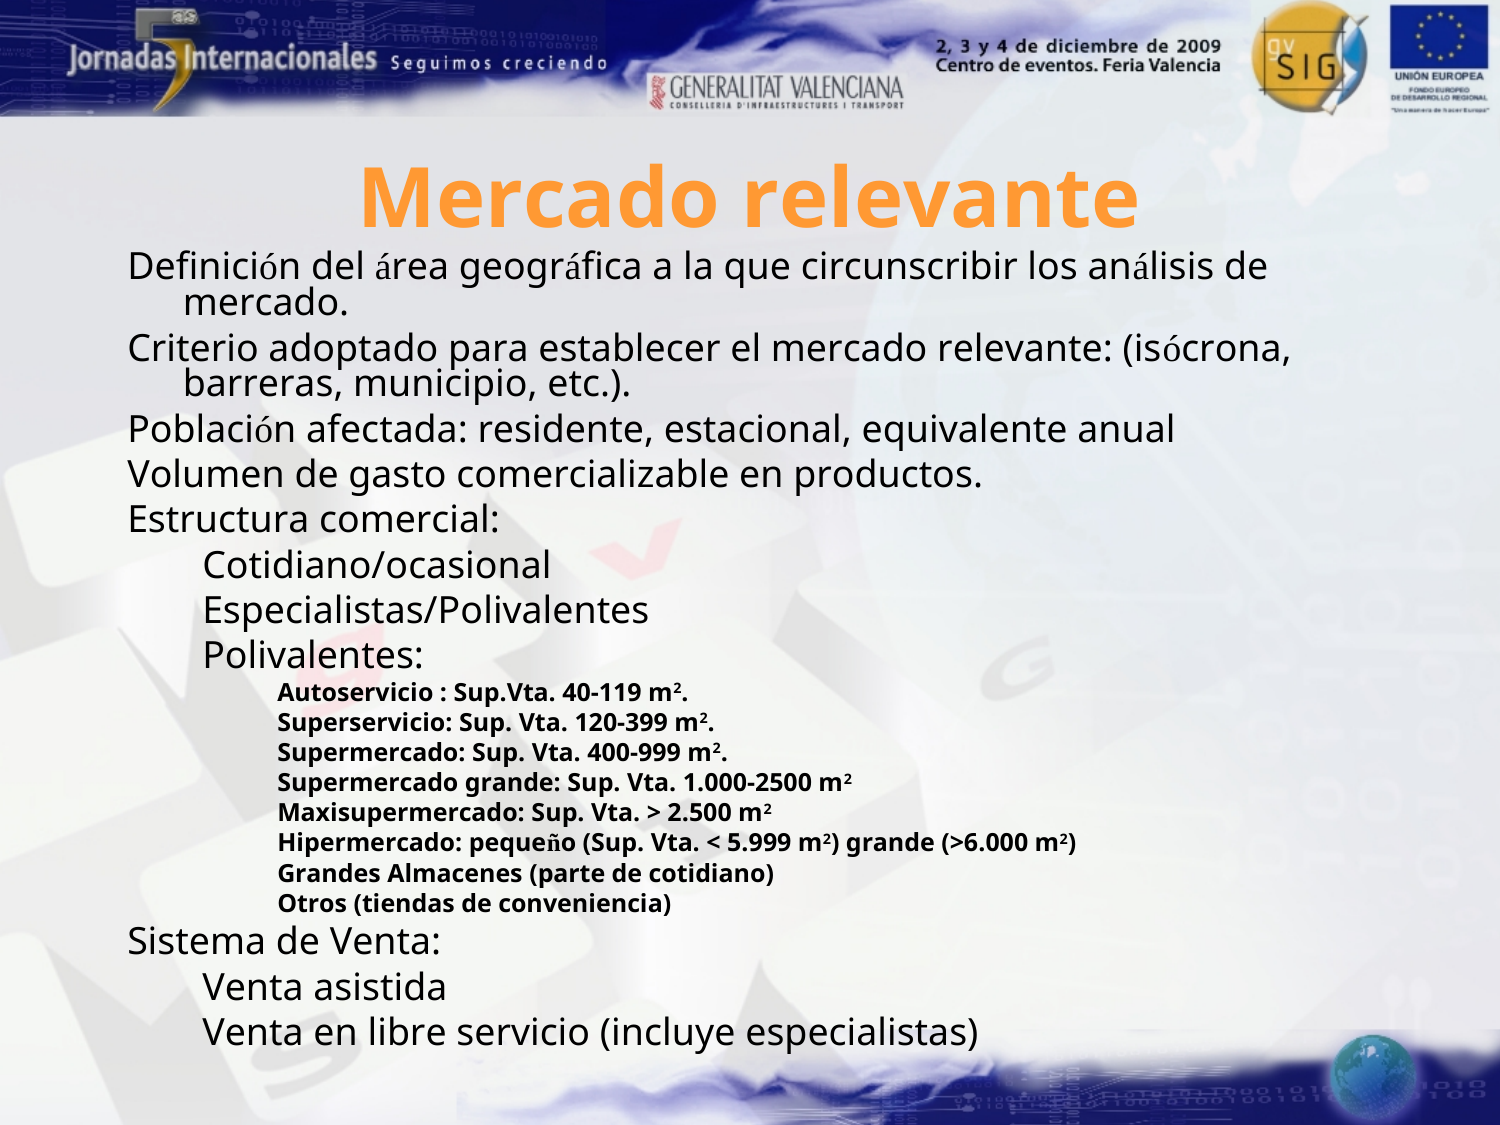

Mercado relevante
Definición del área geográfica a la que circunscribir los análisis de mercado.
Criterio adoptado para establecer el mercado relevante: (isócrona, barreras, municipio, etc.).
Población afectada: residente, estacional, equivalente anual
Volumen de gasto comercializable en productos.
Estructura comercial:
Cotidiano/ocasional
Especialistas/Polivalentes
Polivalentes:
Autoservicio : Sup.Vta. 40-119 m2.
Superservicio: Sup. Vta. 120-399 m2.
Supermercado: Sup. Vta. 400-999 m2.
Supermercado grande: Sup. Vta. 1.000-2500 m2
Maxisupermercado: Sup. Vta. > 2.500 m2
Hipermercado: pequeño (Sup. Vta. < 5.999 m2) grande (>6.000 m2)
Grandes Almacenes (parte de cotidiano)
Otros (tiendas de conveniencia)
Sistema de Venta:
Venta asistida
Venta en libre servicio (incluye especialistas)